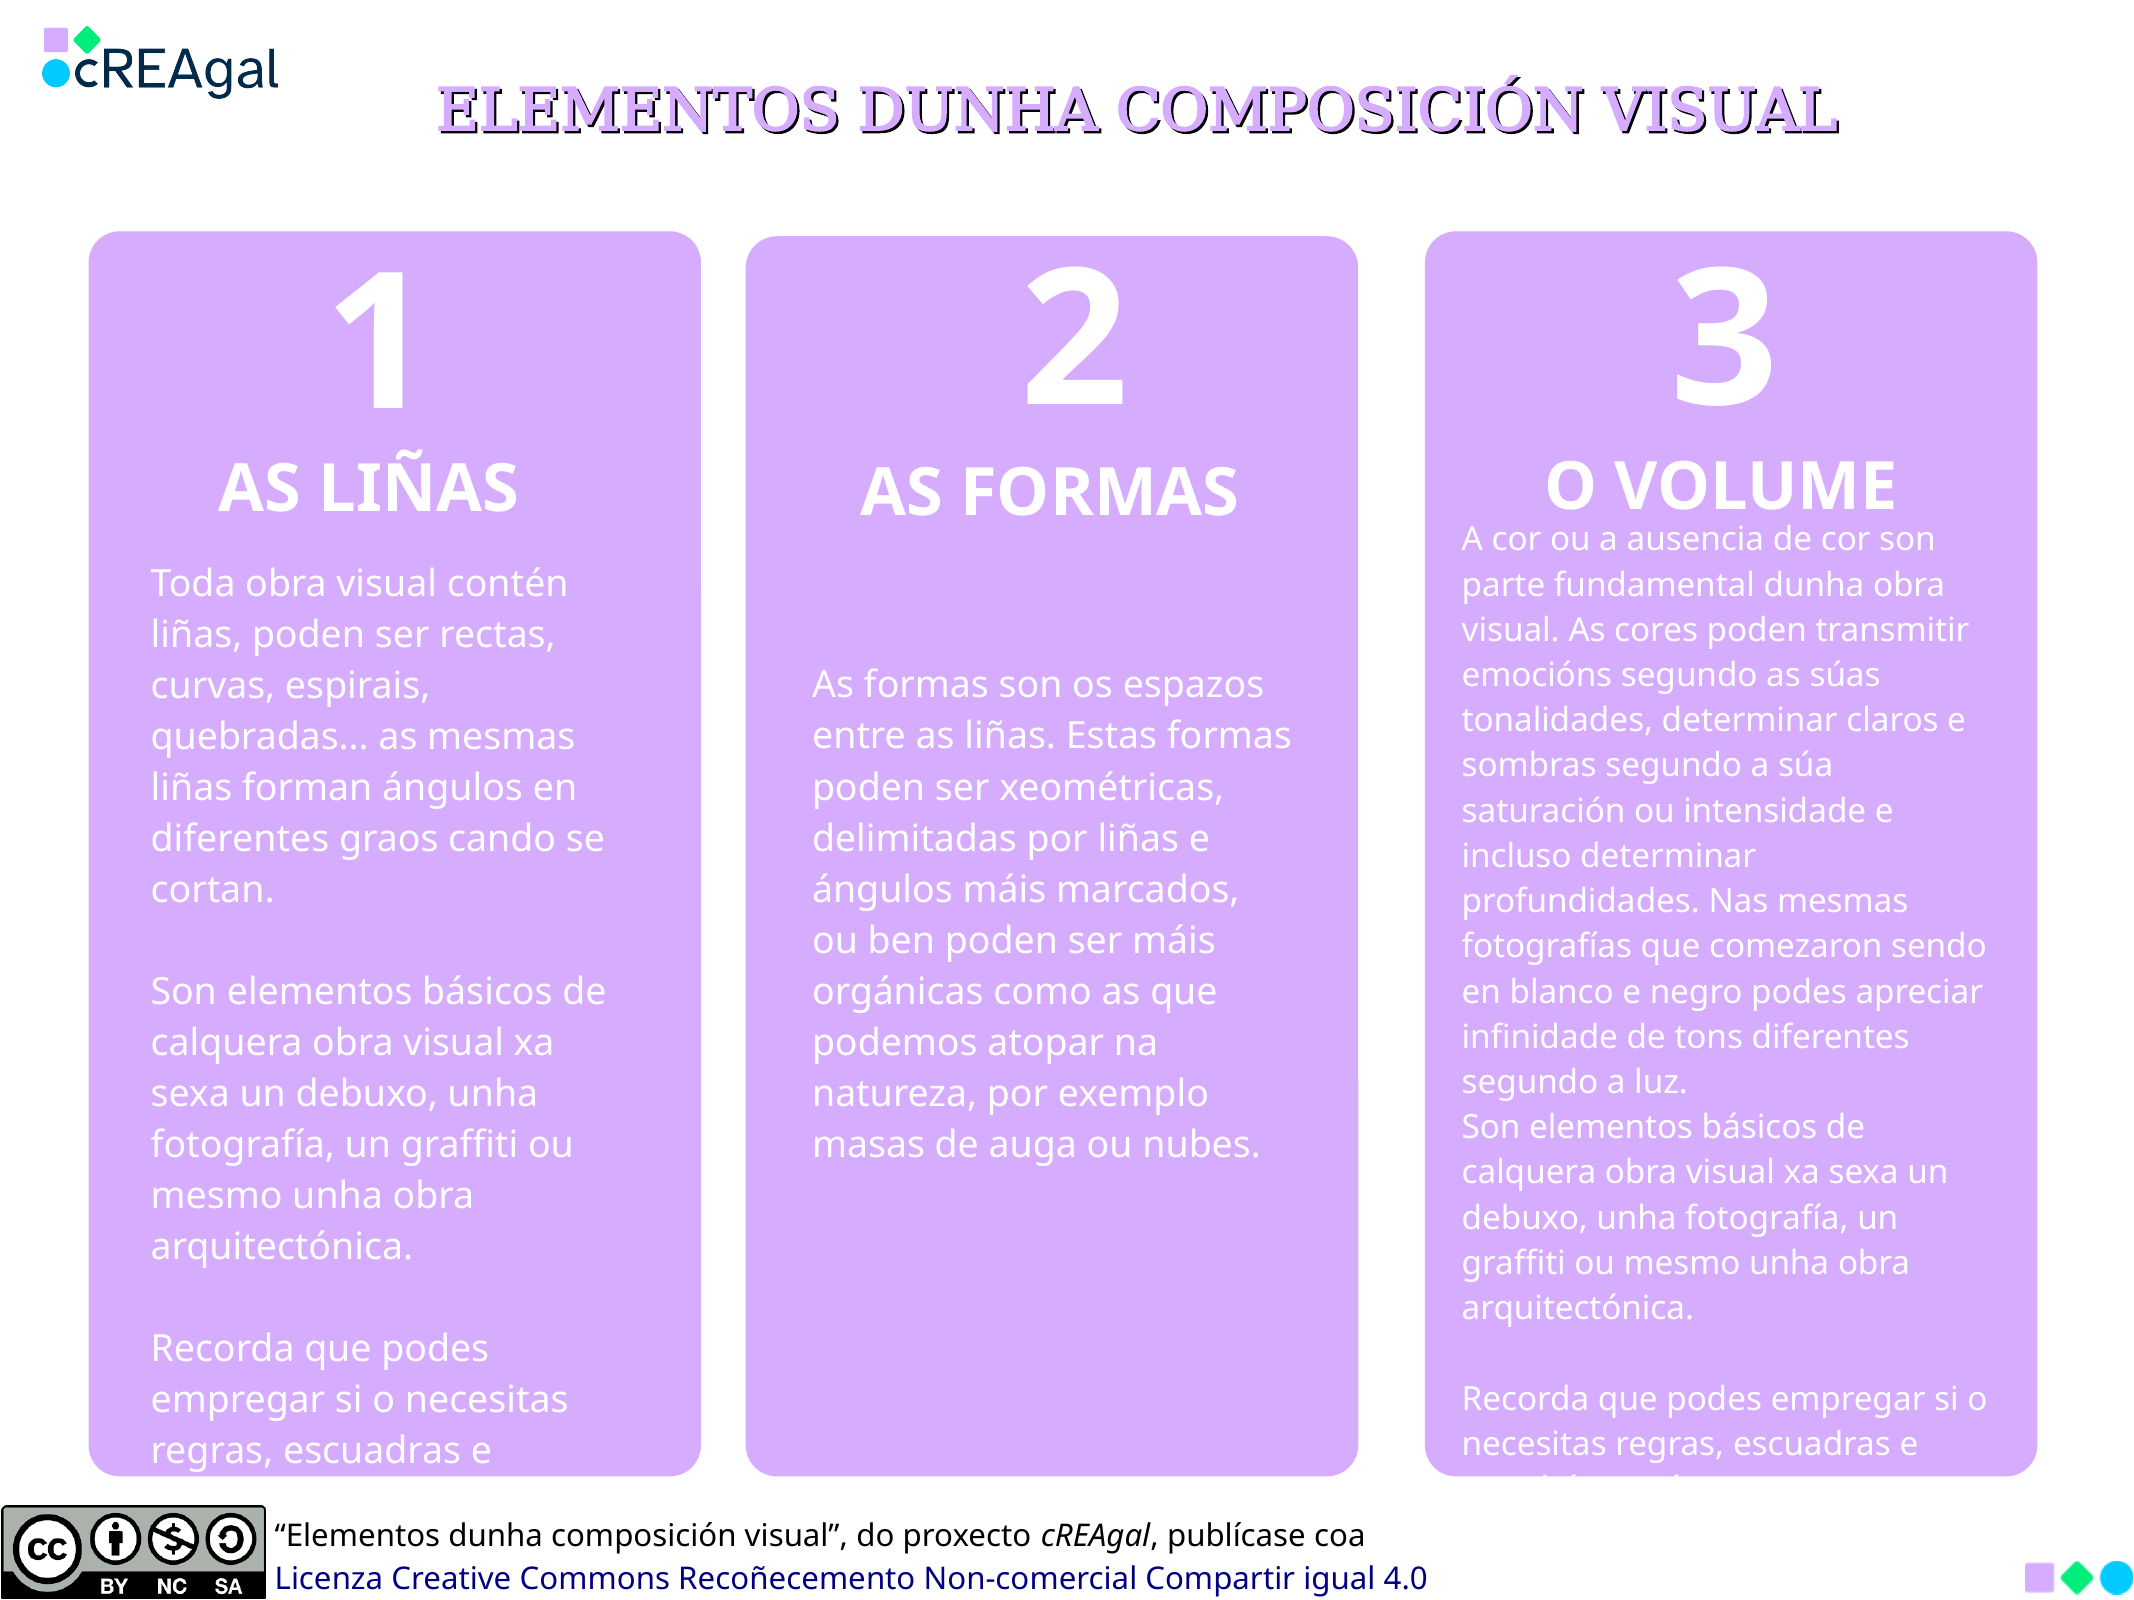

ELEMENTOS DUNHA COMPOSICIÓN VISUAL
2
3
# 1
O VOLUME
AS LIÑAS
AS FORMAS
A cor ou a ausencia de cor son parte fundamental dunha obra visual. As cores poden transmitir emocións segundo as súas tonalidades, determinar claros e sombras segundo a súa saturación ou intensidade e incluso determinar profundidades. Nas mesmas fotografías que comezaron sendo en blanco e negro podes apreciar infinidade de tons diferentes segundo a luz.
Son elementos básicos de calquera obra visual xa sexa un debuxo, unha fotografía, un graffiti ou mesmo unha obra arquitectónica.
Recorda que podes empregar si o necesitas regras, escuadras e cartabóns, así como transportador de ángulos.
Toda obra visual contén liñas, poden ser rectas, curvas, espirais, quebradas... as mesmas liñas forman ángulos en diferentes graos cando se cortan.
Son elementos básicos de calquera obra visual xa sexa un debuxo, unha fotografía, un graffiti ou mesmo unha obra arquitectónica.
Recorda que podes empregar si o necesitas regras, escuadras e cartabóns, así como transportador de ángulos.
As formas son os espazos entre as liñas. Estas formas poden ser xeométricas, delimitadas por liñas e ángulos máis marcados, ou ben poden ser máis orgánicas como as que podemos atopar na natureza, por exemplo masas de auga ou nubes.
“Elementos dunha composición visual”, do proxecto cREAgal, publícase coa Licenza Creative Commons Recoñecemento Non-comercial Compartir igual 4.0